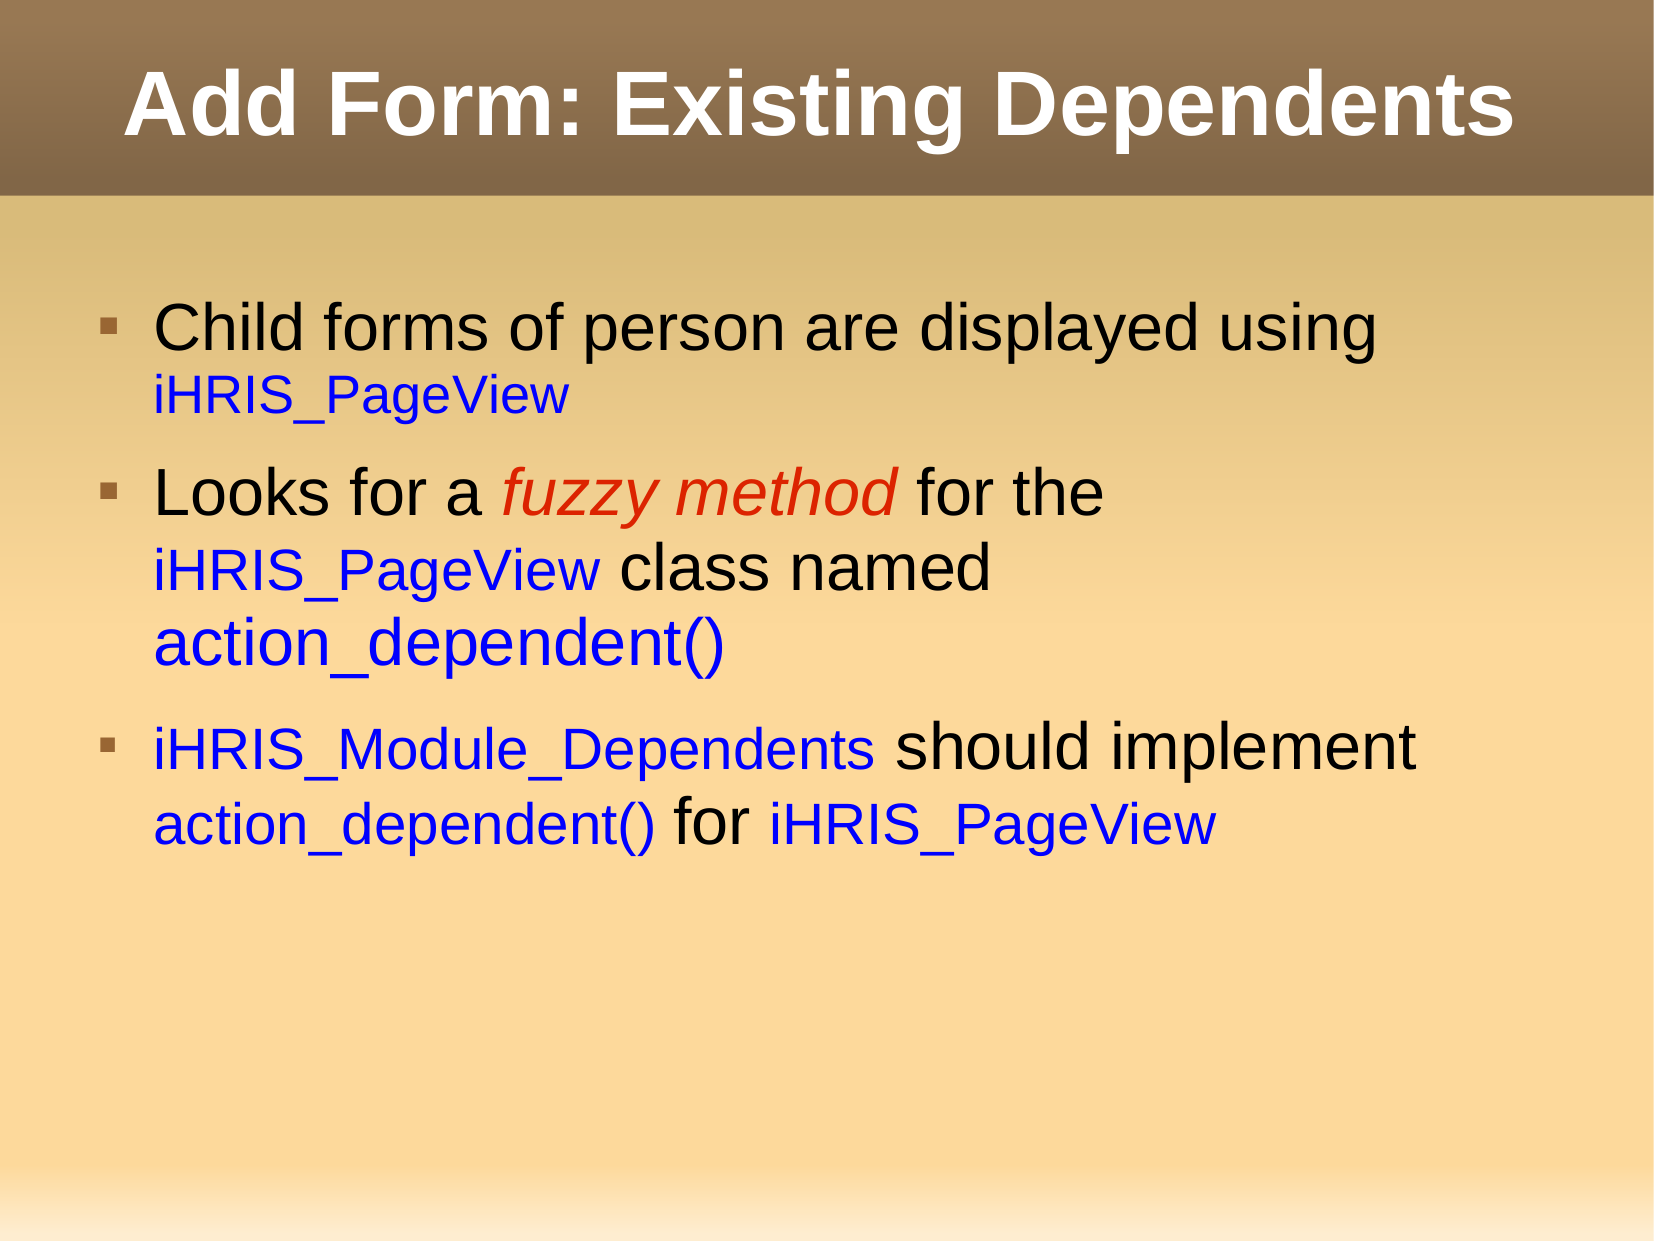

# Add Form: Existing Dependents
Child forms of person are displayed using iHRIS_PageView
Looks for a fuzzy method for the iHRIS_PageView class named action_dependent()
iHRIS_Module_Dependents should implement action_dependent() for iHRIS_PageView